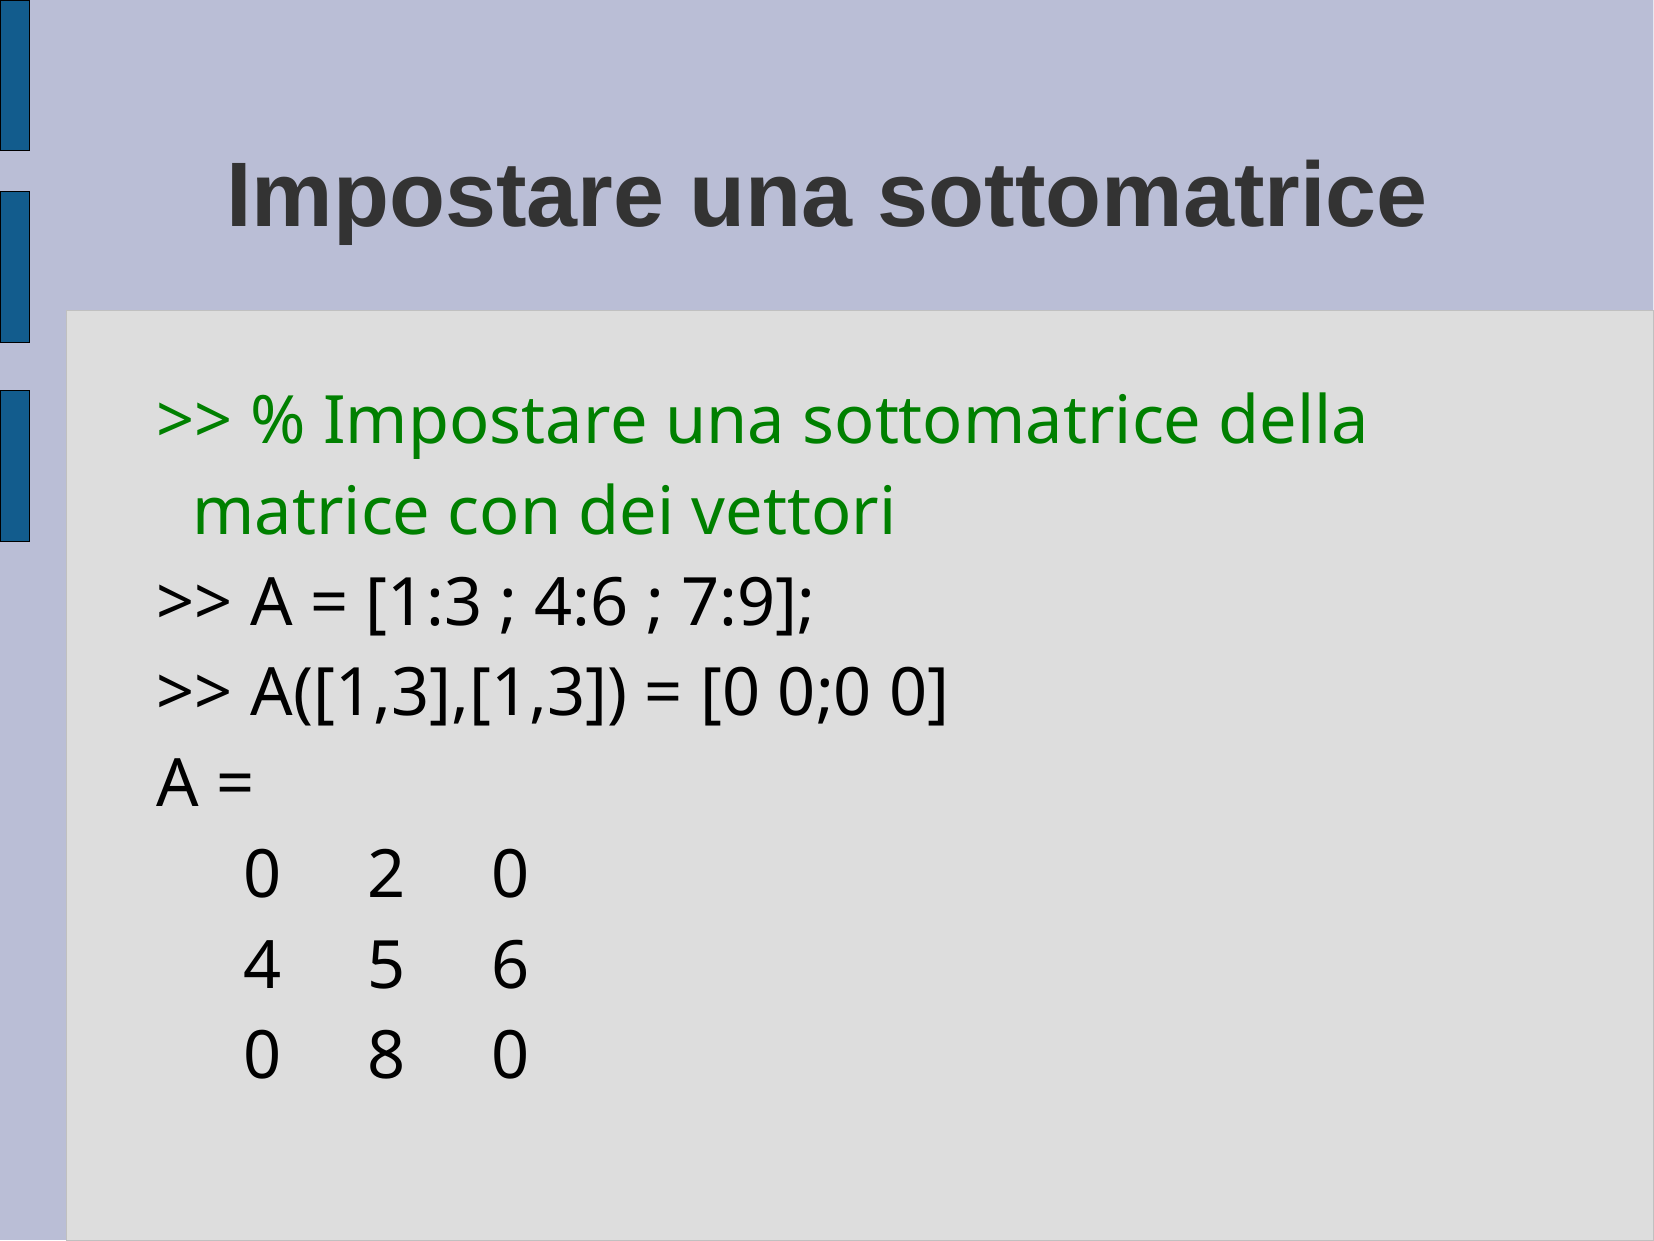

# Impostare una sottomatrice
>> % Impostare una sottomatrice della matrice con dei vettori
>> A = [1:3 ; 4:6 ; 7:9];
>> A([1,3],[1,3]) = [0 0;0 0]
A =
 0 2 0
 4 5 6
 0 8 0